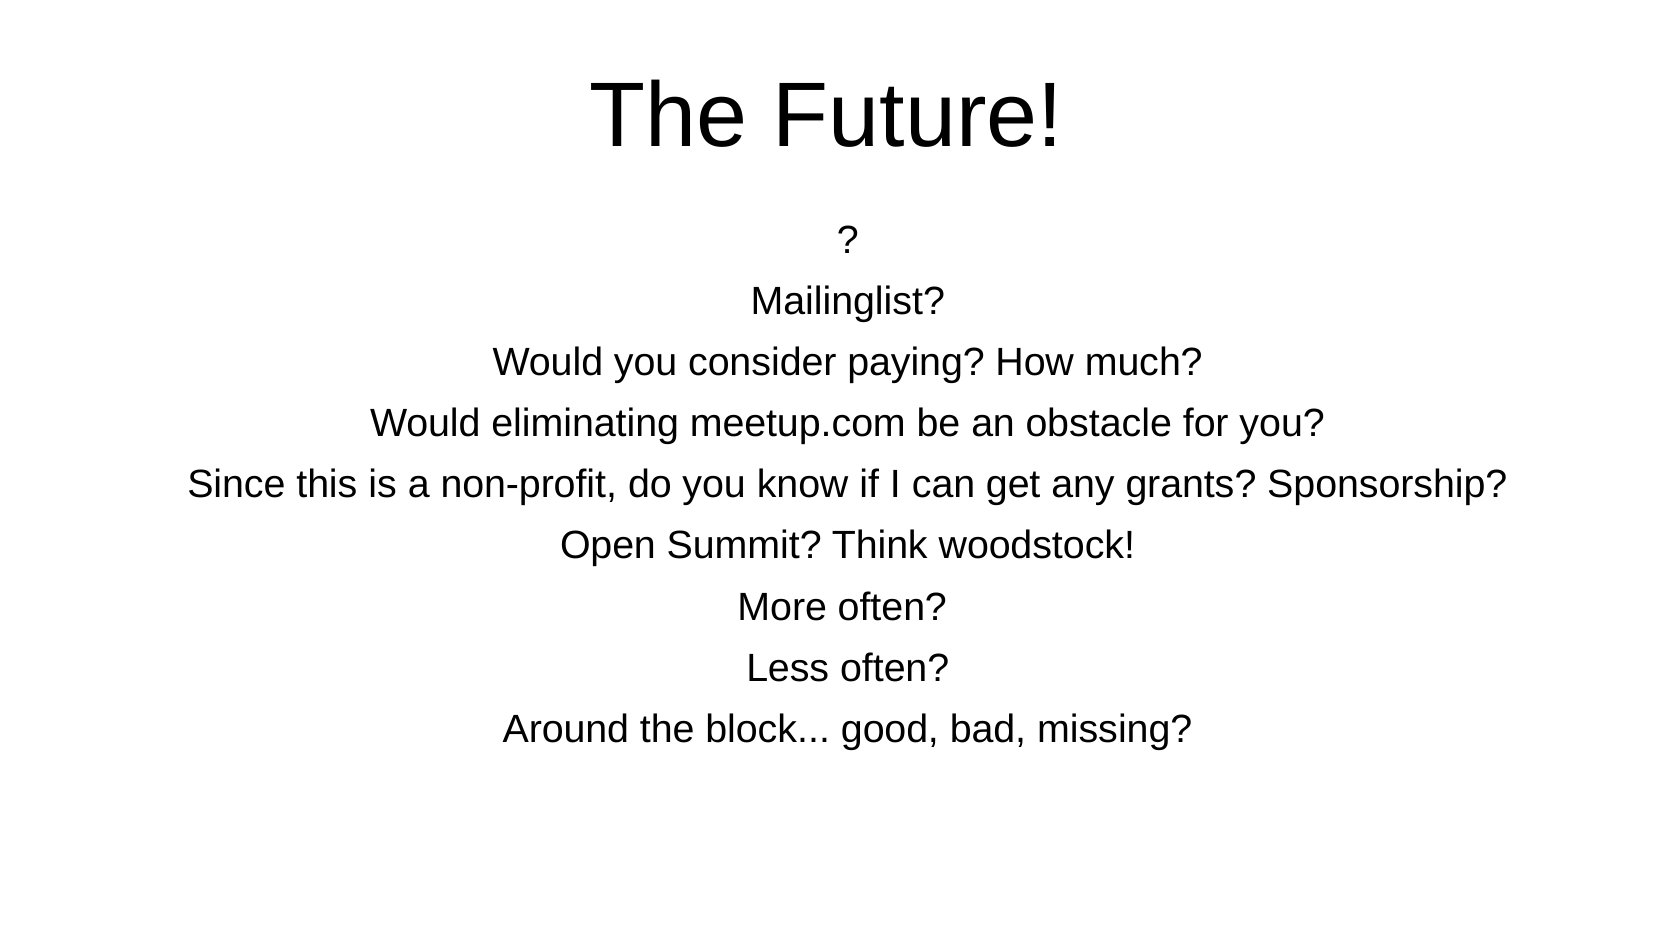

# The Future!
?
Mailinglist?
Would you consider paying? How much?
Would eliminating meetup.com be an obstacle for you?
Since this is a non-profit, do you know if I can get any grants? Sponsorship?
Open Summit? Think woodstock!
More often?
Less often?
Around the block... good, bad, missing?